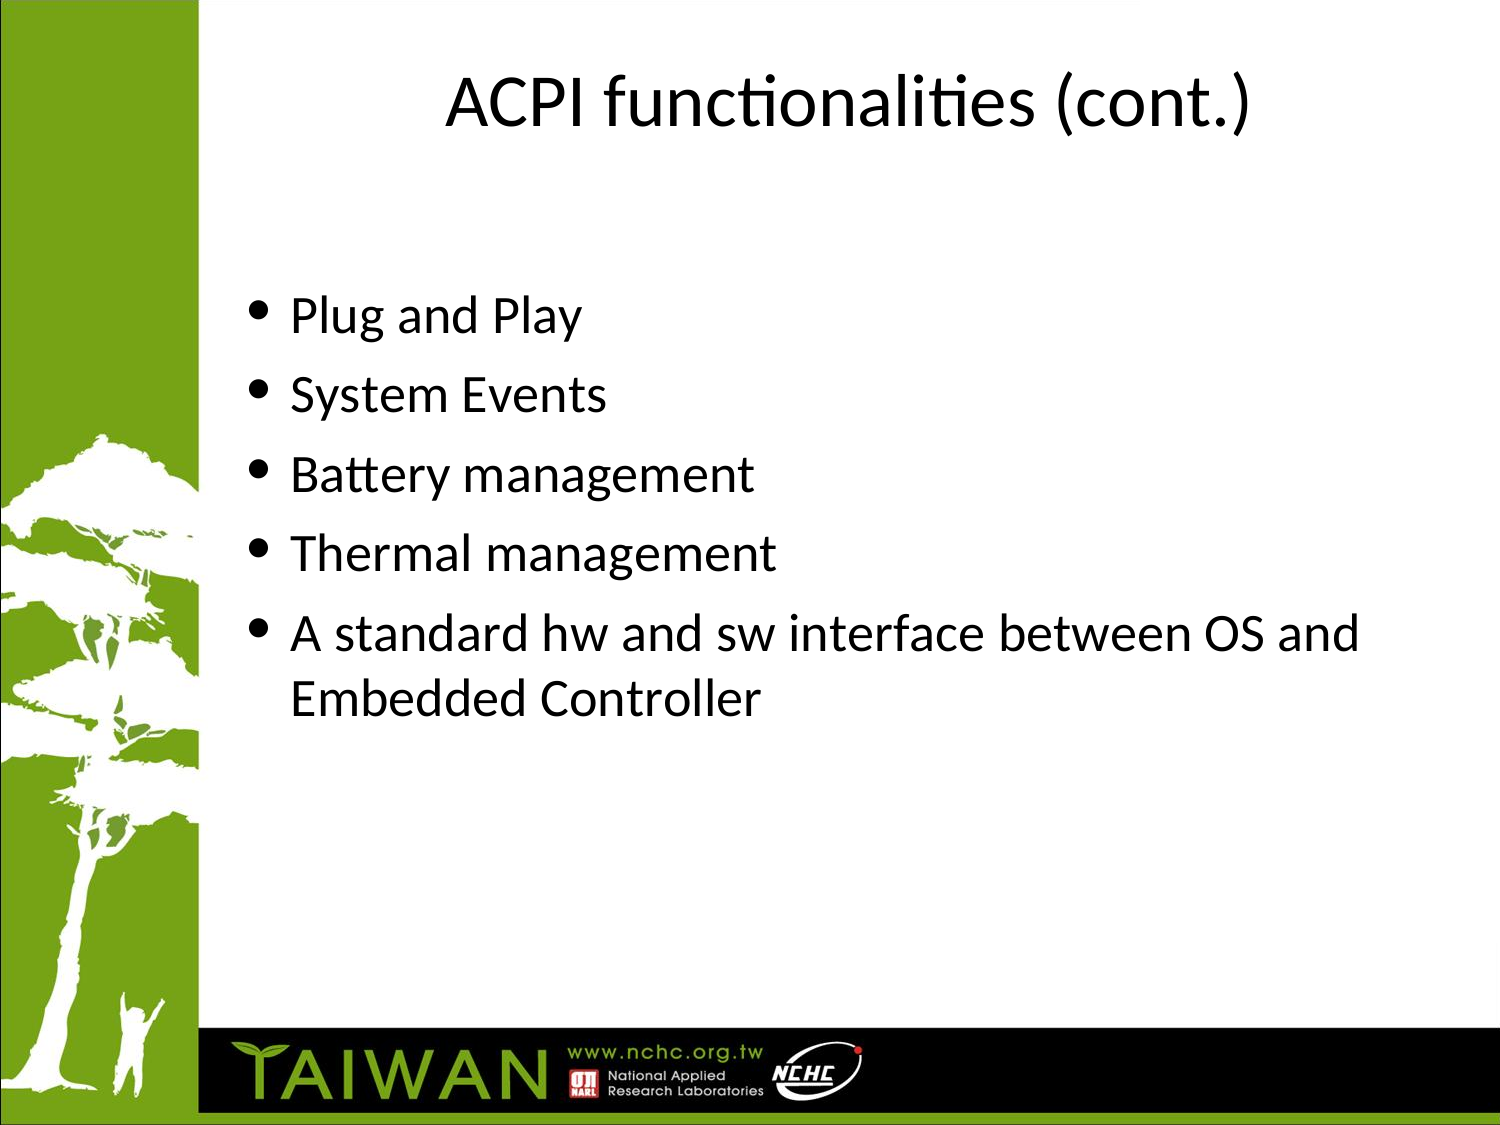

# ACPI functionalities (cont.)
Plug and Play
System Events
Battery management
Thermal management
A standard hw and sw interface between OS and Embedded Controller